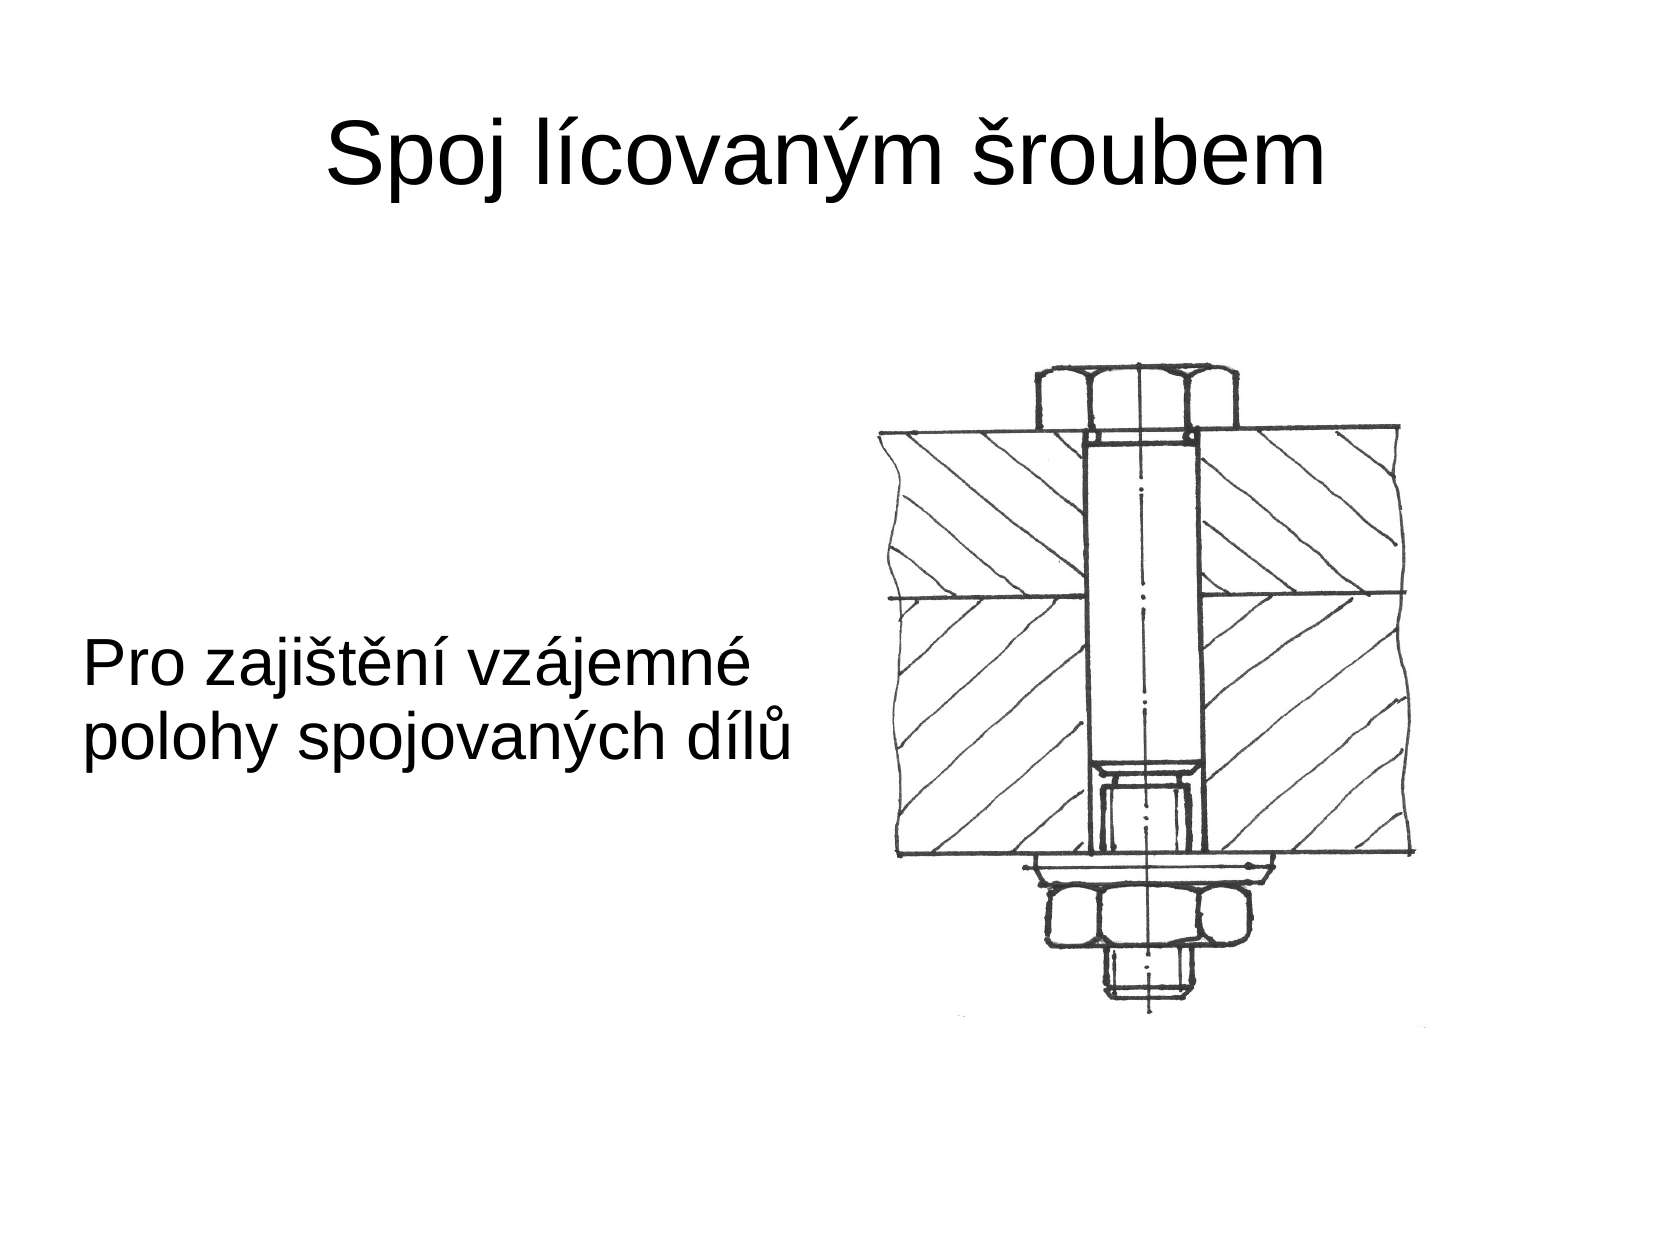

# Spoj lícovaným šroubem
Pro zajištění vzájemné
polohy spojovaných dílů